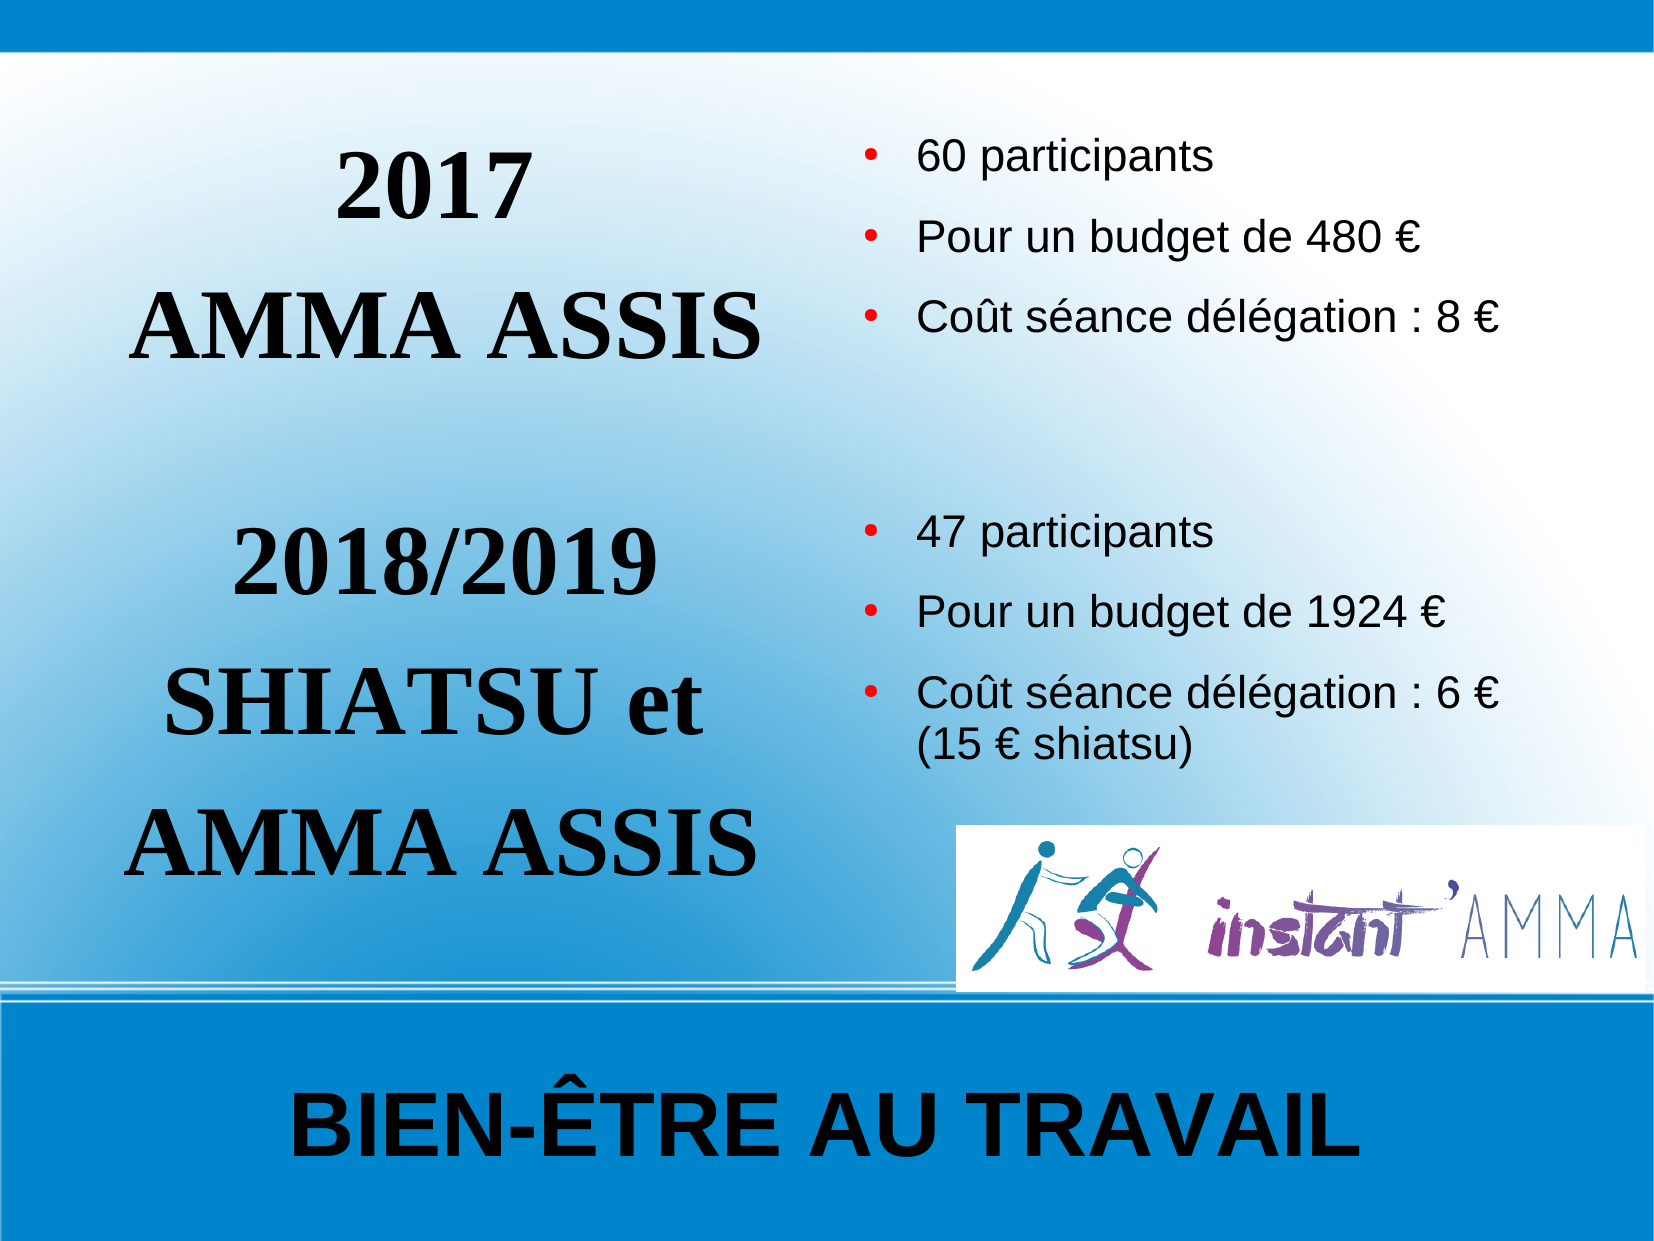

2017
 AMMA ASSIS
60 participants
Pour un budget de 480 €
Coût séance délégation : 8 €
2018/2019
SHIATSU et
AMMA ASSIS
47 participants
Pour un budget de 1924 €
Coût séance délégation : 6 € (15 € shiatsu)
# BIEN-ÊTRE AU TRAVAIL